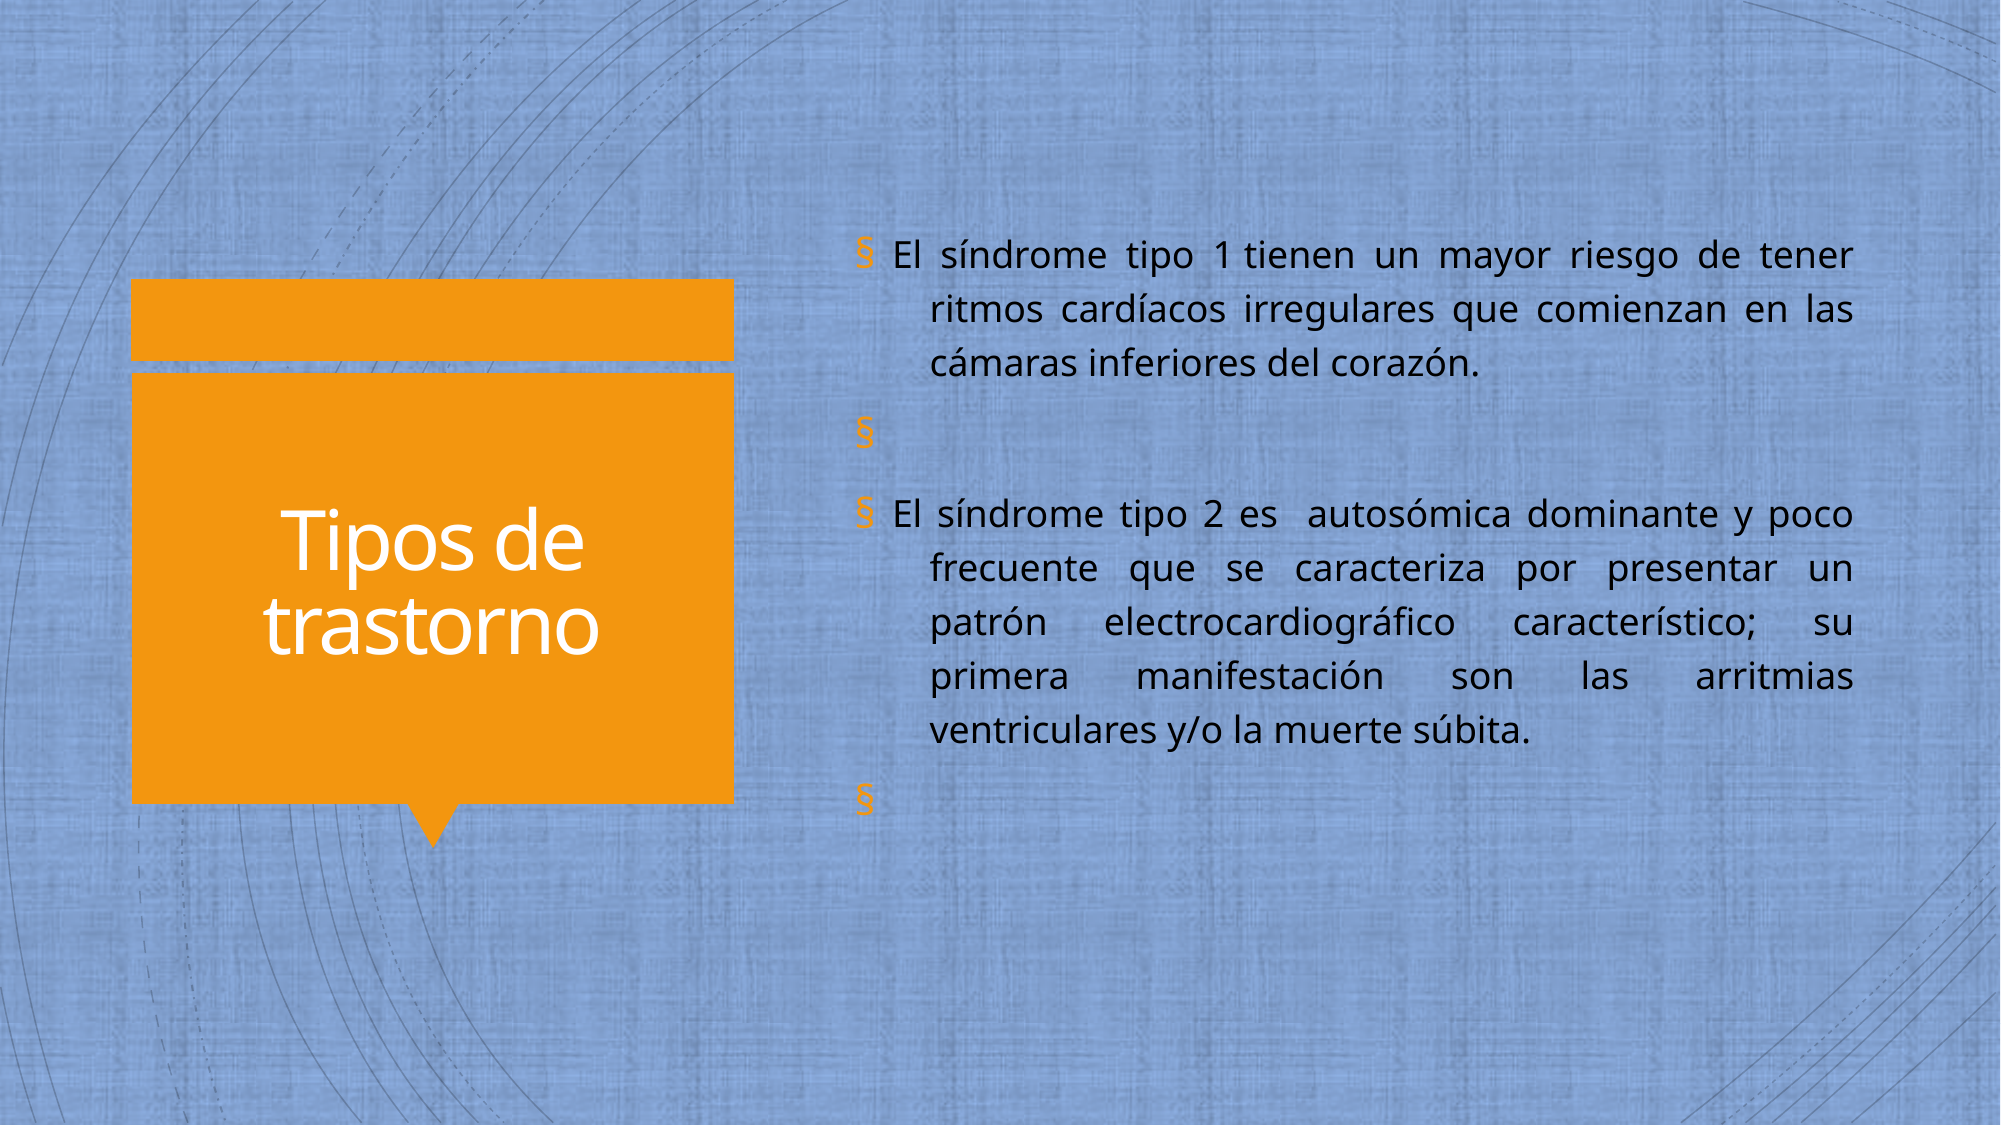

El síndrome tipo 1 tienen un mayor riesgo de tener ritmos cardíacos irregulares que comienzan en las cámaras inferiores del corazón.
El síndrome tipo 2 es autosómica dominante y poco frecuente que se caracteriza por presentar un patrón electrocardiográfico característico; su primera manifestación son las arritmias ventriculares y/o la muerte súbita.
# Tipos de trastorno